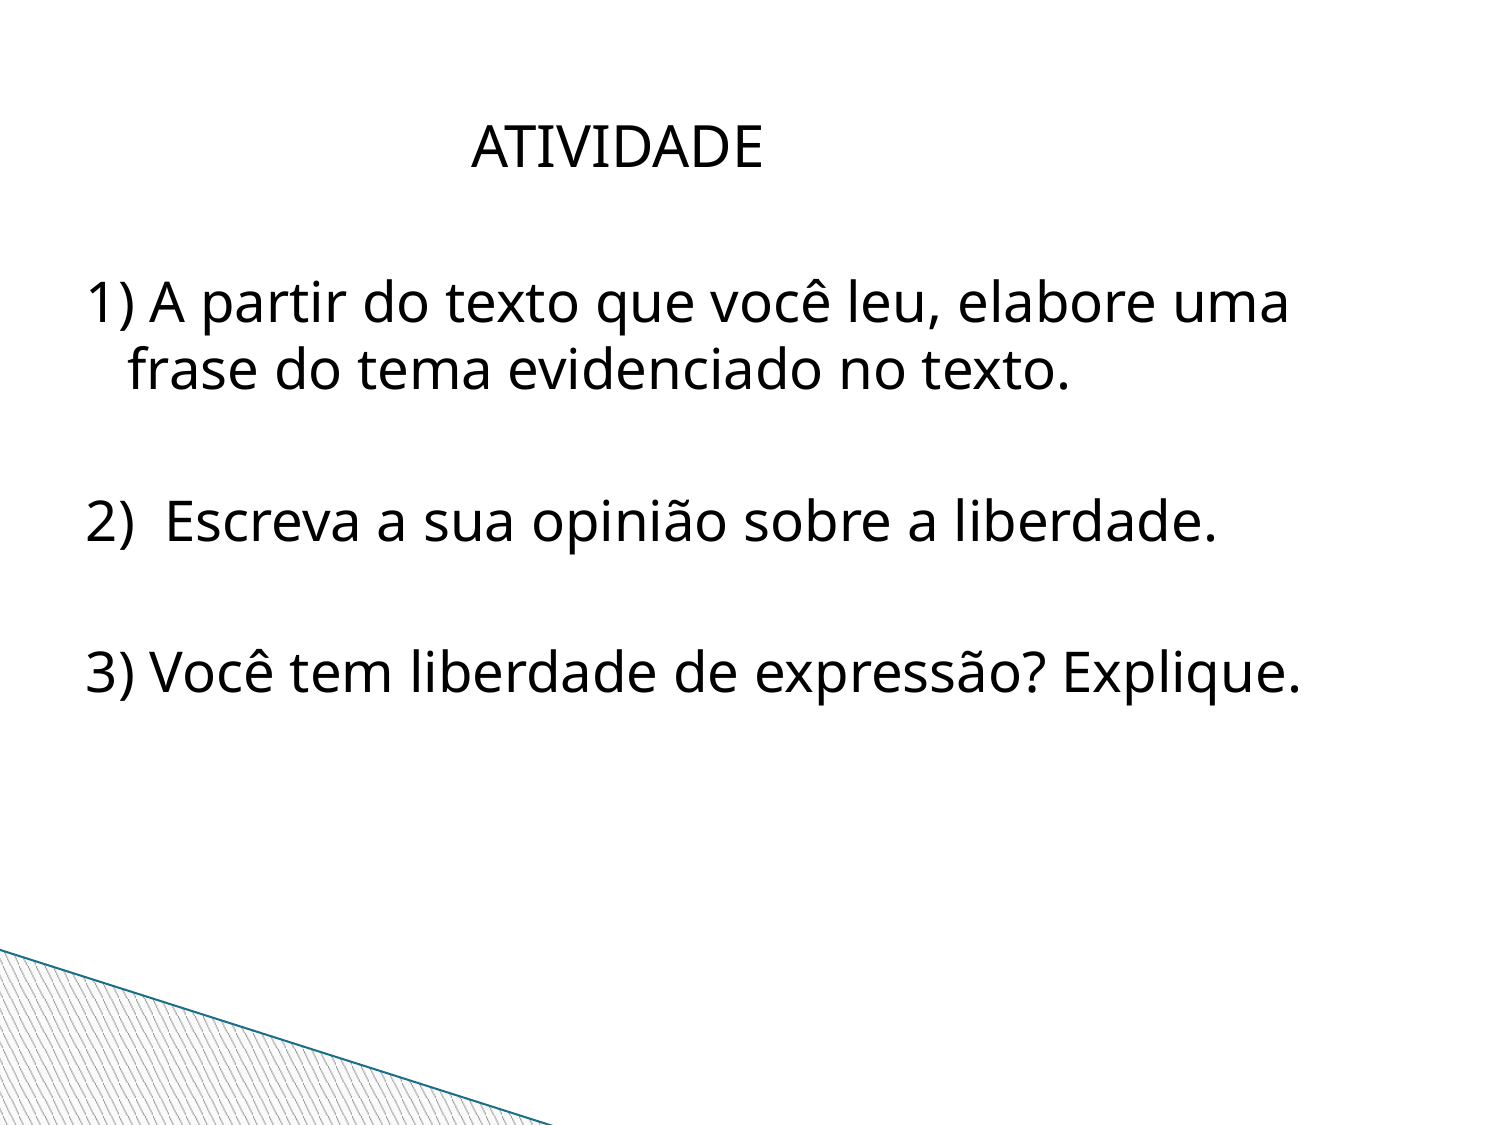

ATIVIDADE
1) A partir do texto que você leu, elabore uma frase do tema evidenciado no texto.
2) Escreva a sua opinião sobre a liberdade.
3) Você tem liberdade de expressão? Explique.